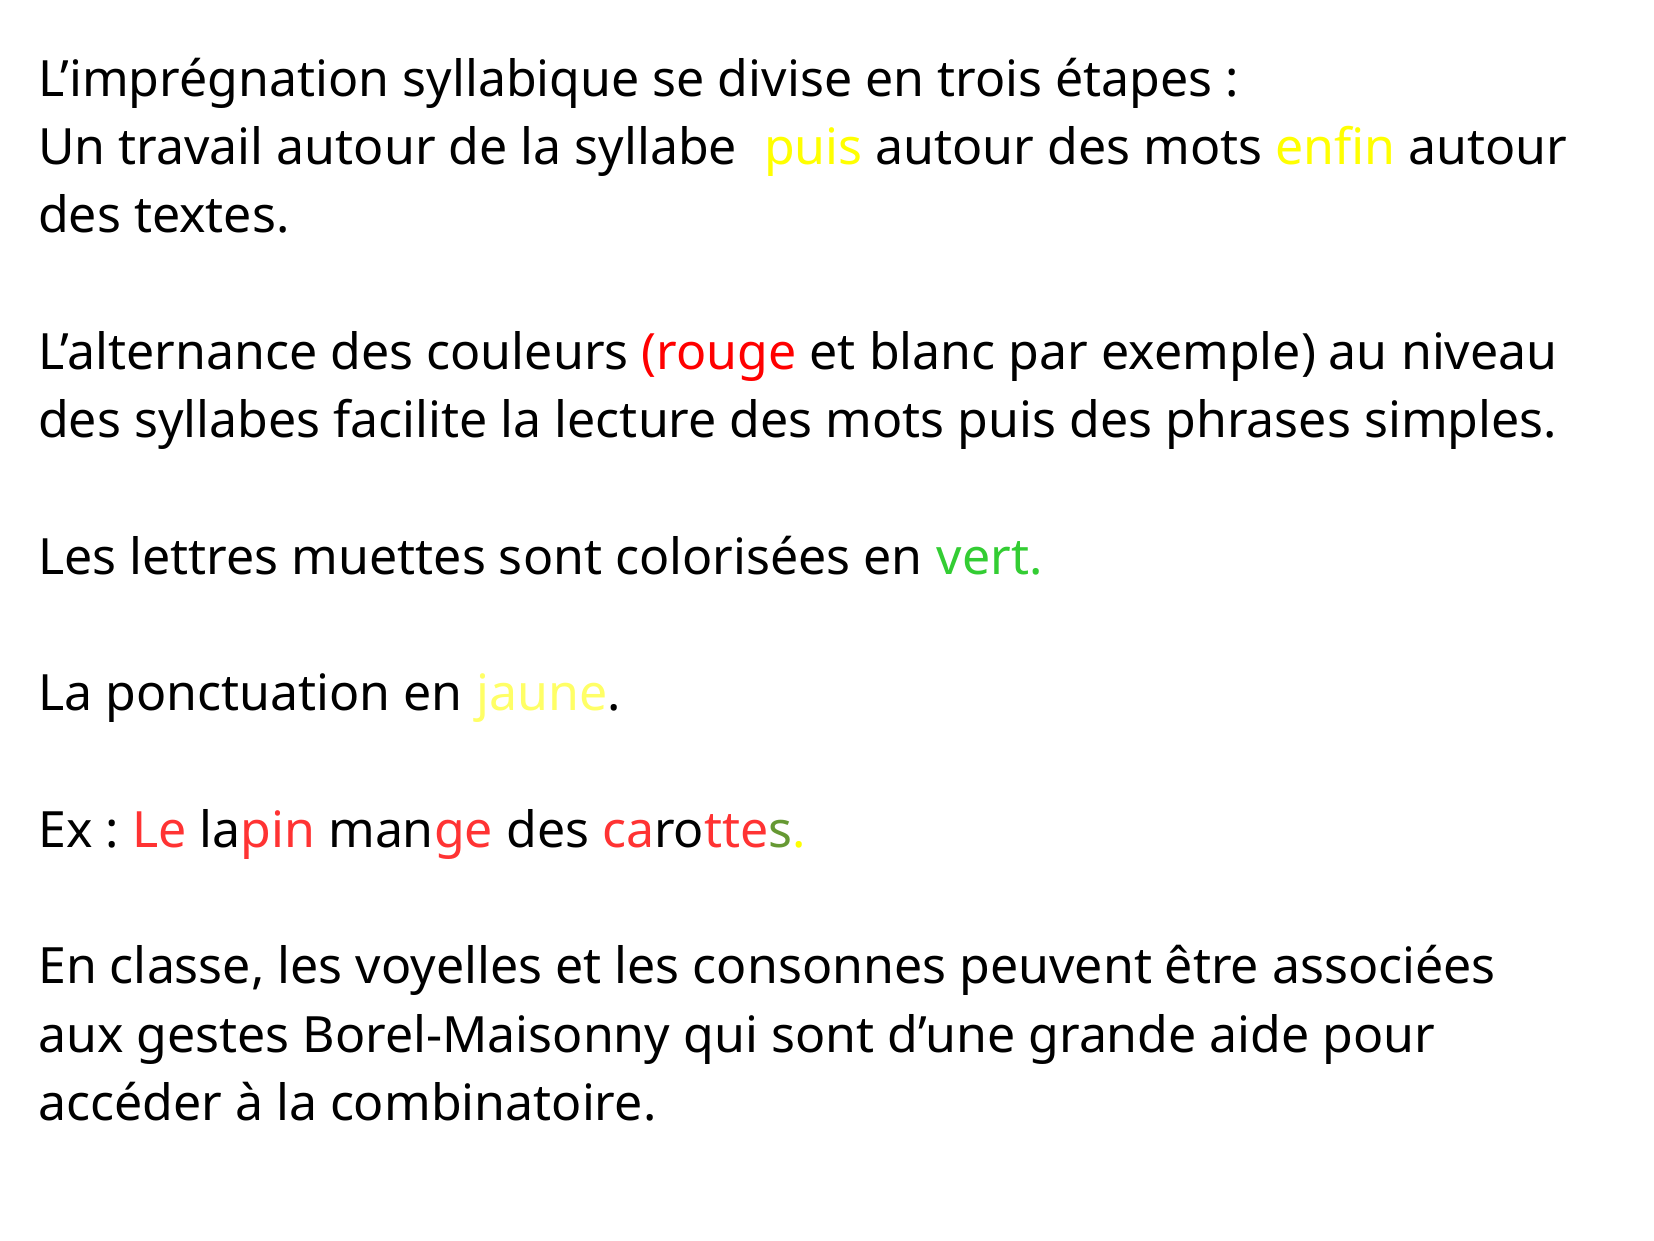

L’imprégnation syllabique se divise en trois étapes :
Un travail autour de la syllabe, puis autour des mots enfin autour des textes.
L’alternance des couleurs (rouge et blanc par exemple) au niveau des syllabes facilite la lecture des mots puis des phrases simples.
Les lettres muettes sont colorisées en vert.
La ponctuation en jaune.
Ex : Le lapin mange des carottes.
En classe, les voyelles et les consonnes peuvent être associées aux gestes Borel-Maisonny qui sont d’une grande aide pour accéder à la combinatoire.
# L’imprégnation syllabique se divise en trois étapes :